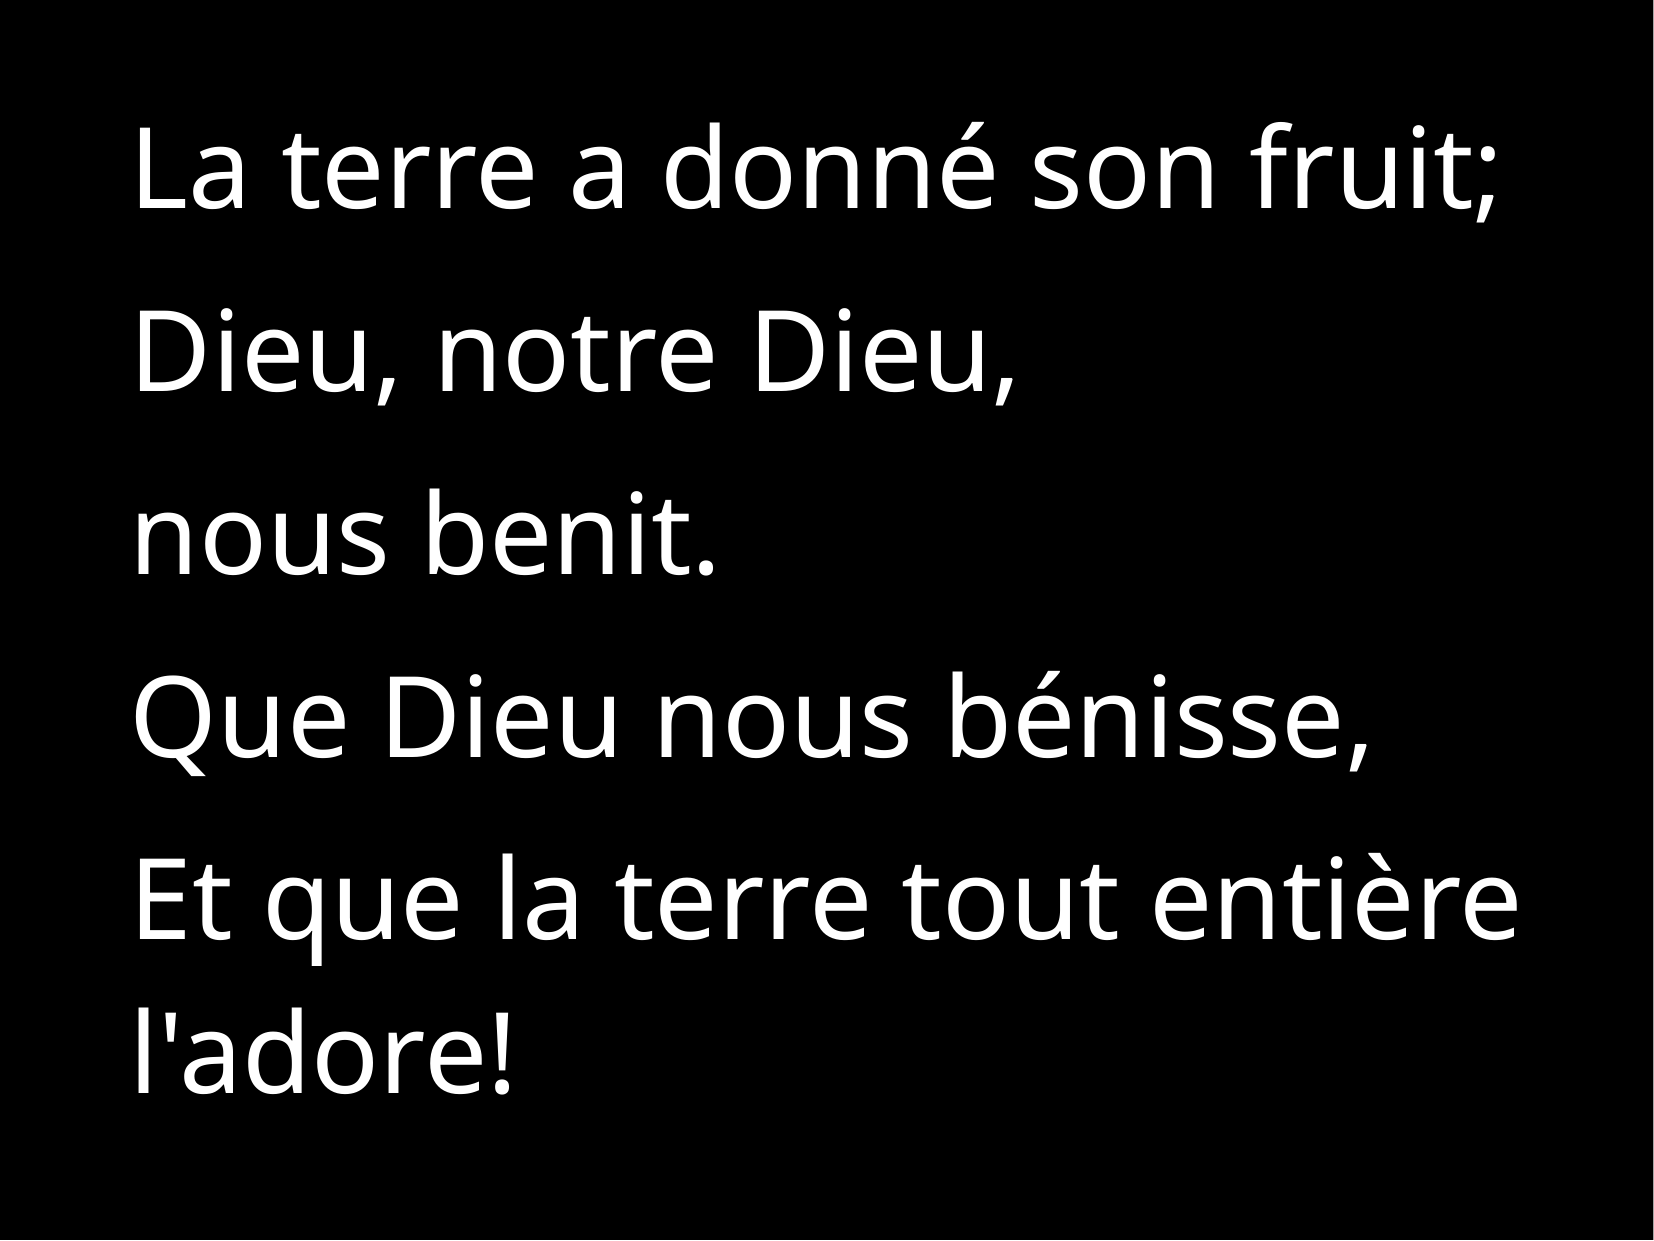

# La terre a donné son fruit;
Dieu, notre Dieu,
nous benit.
Que Dieu nous bénisse,
Et que la terre tout entière l'adore!